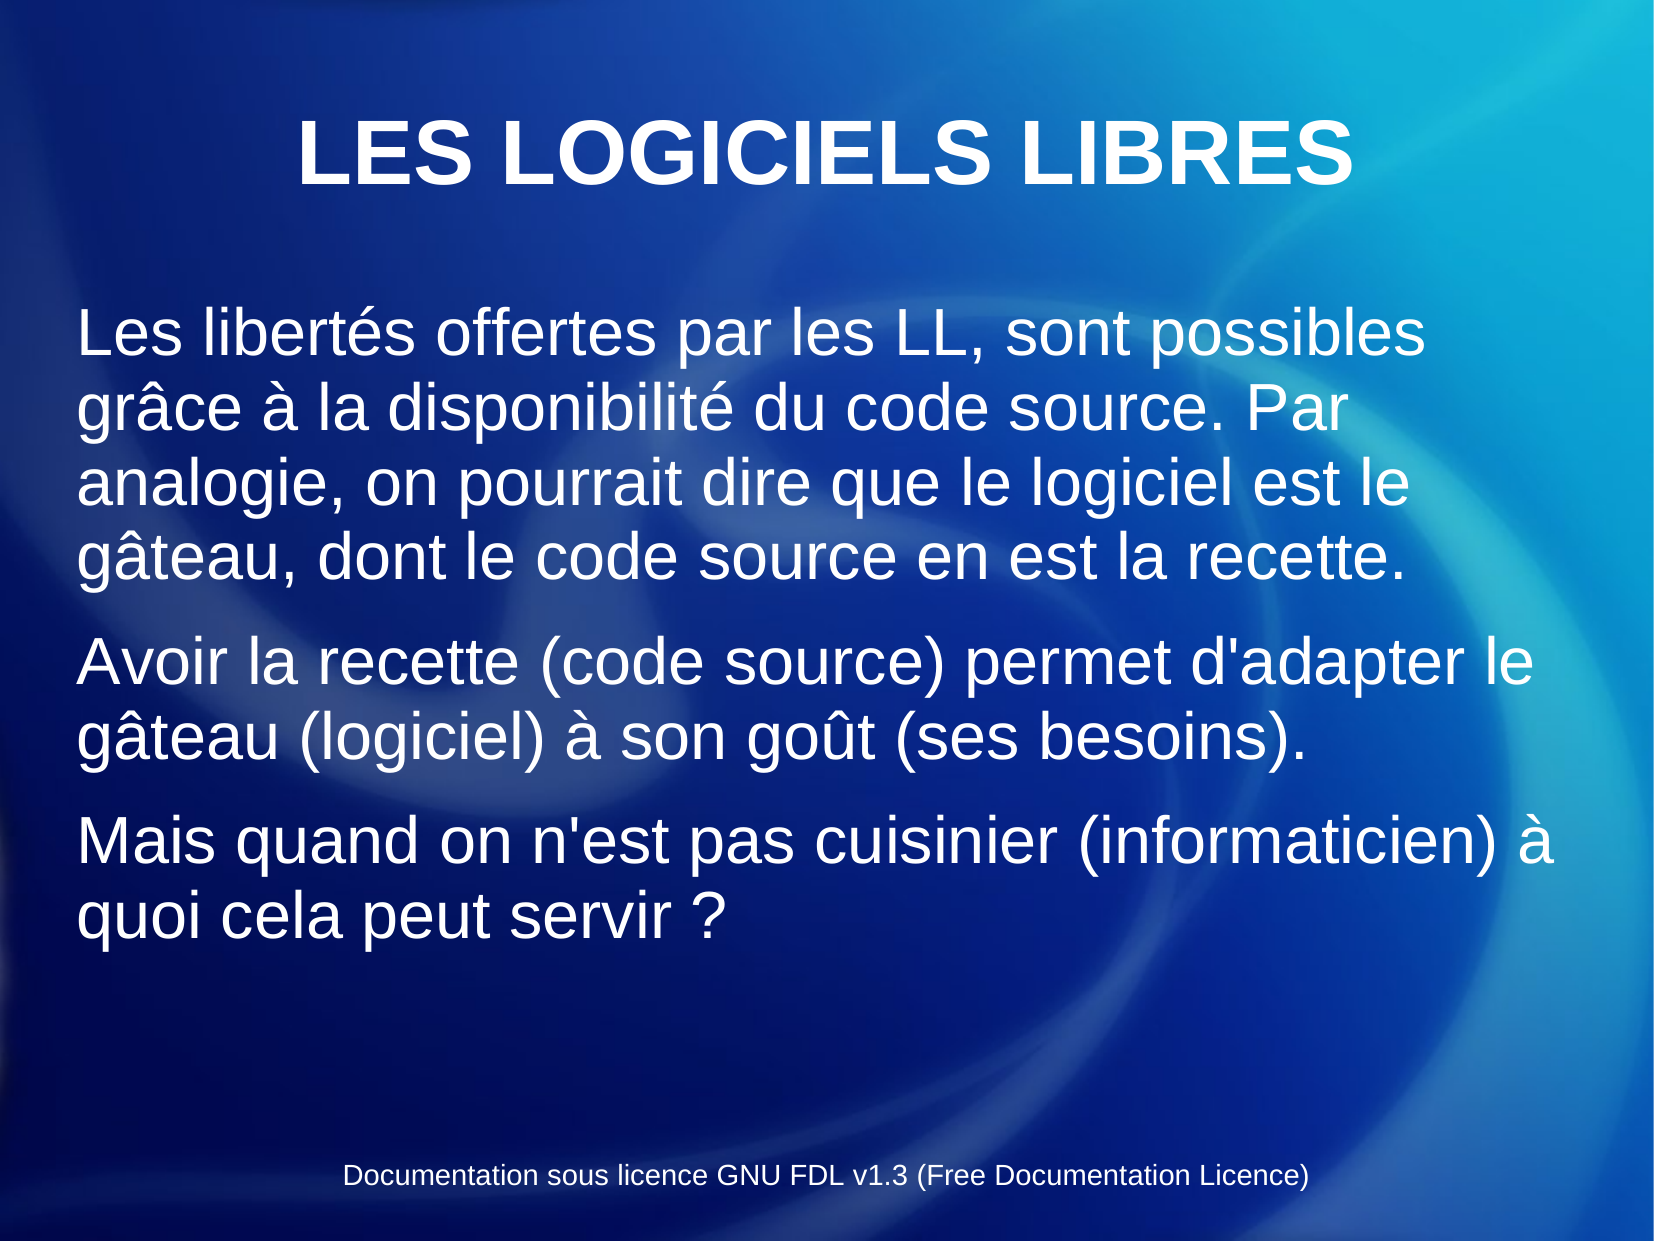

# LES LOGICIELS LIBRES
Les libertés offertes par les LL, sont possibles grâce à la disponibilité du code source. Par analogie, on pourrait dire que le logiciel est le gâteau, dont le code source en est la recette.
Avoir la recette (code source) permet d'adapter le gâteau (logiciel) à son goût (ses besoins).
Mais quand on n'est pas cuisinier (informaticien) à quoi cela peut servir ?
Documentation sous licence GNU FDL v1.3 (Free Documentation Licence)